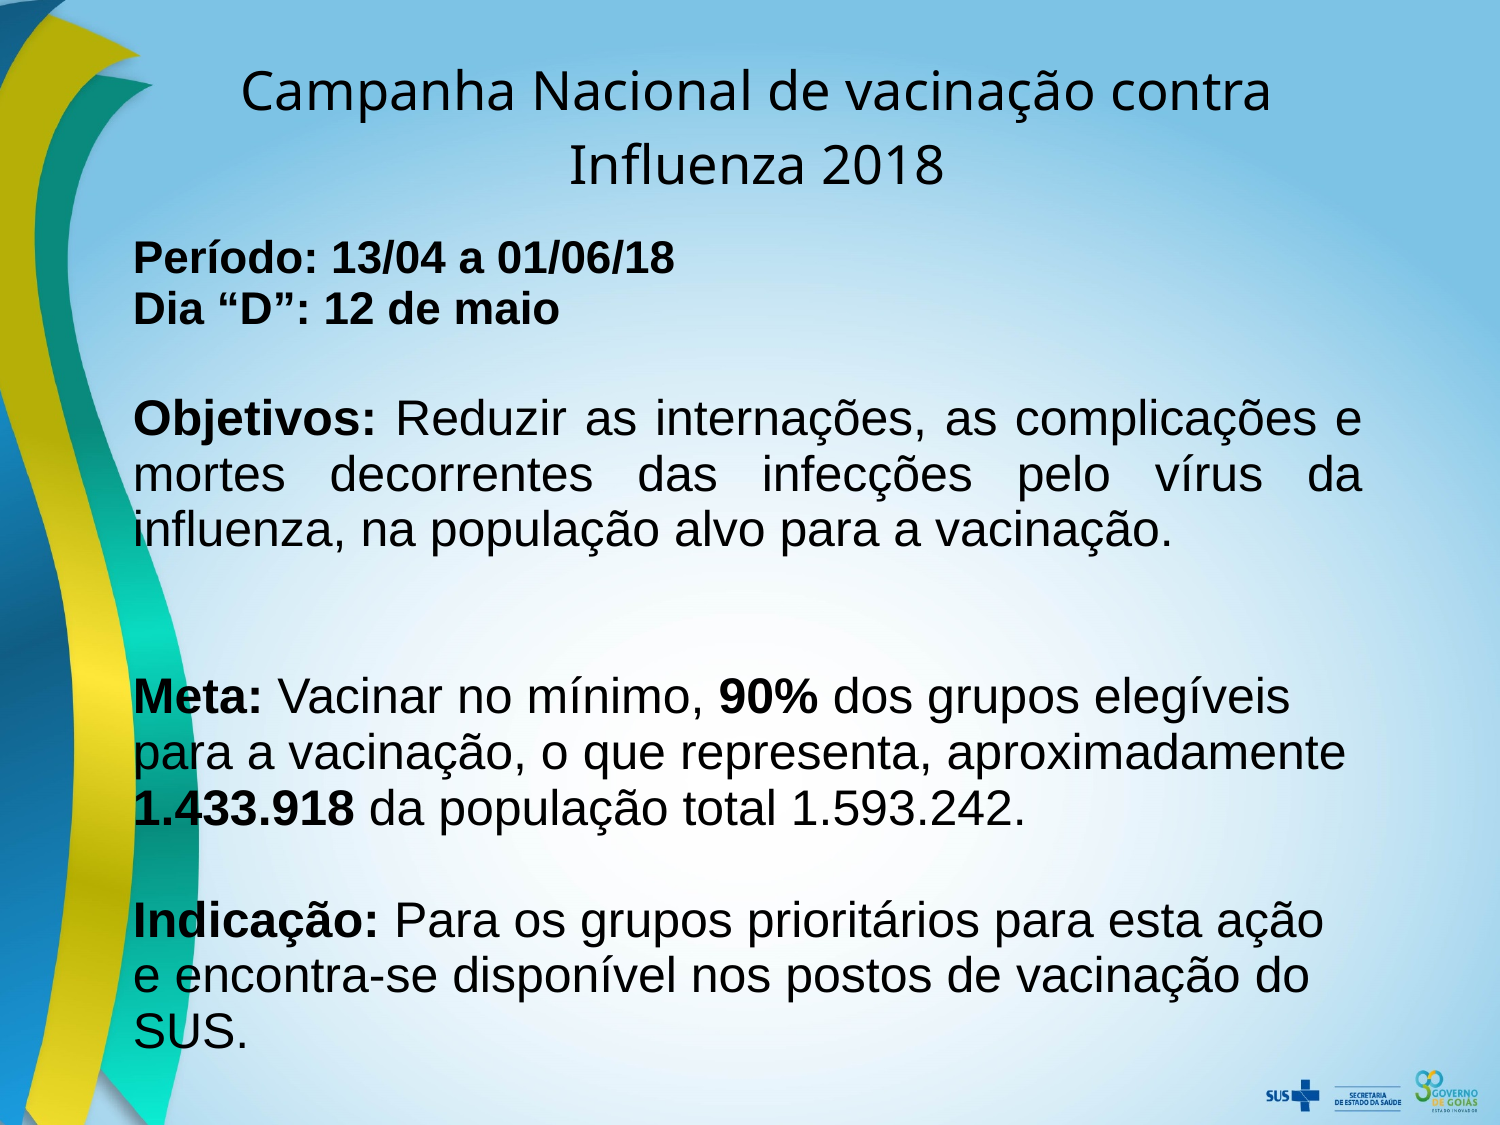

Campanha Nacional de vacinação contra Influenza 2018
Período: 13/04 a 01/06/18
Dia “D”: 12 de maio
Objetivos: Reduzir as internações, as complicações e mortes decorrentes das infecções pelo vírus da influenza, na população alvo para a vacinação.
Meta: Vacinar no mínimo, 90% dos grupos elegíveis para a vacinação, o que representa, aproximadamente 1.433.918 da população total 1.593.242.
Indicação: Para os grupos prioritários para esta ação e encontra-se disponível nos postos de vacinação do SUS.